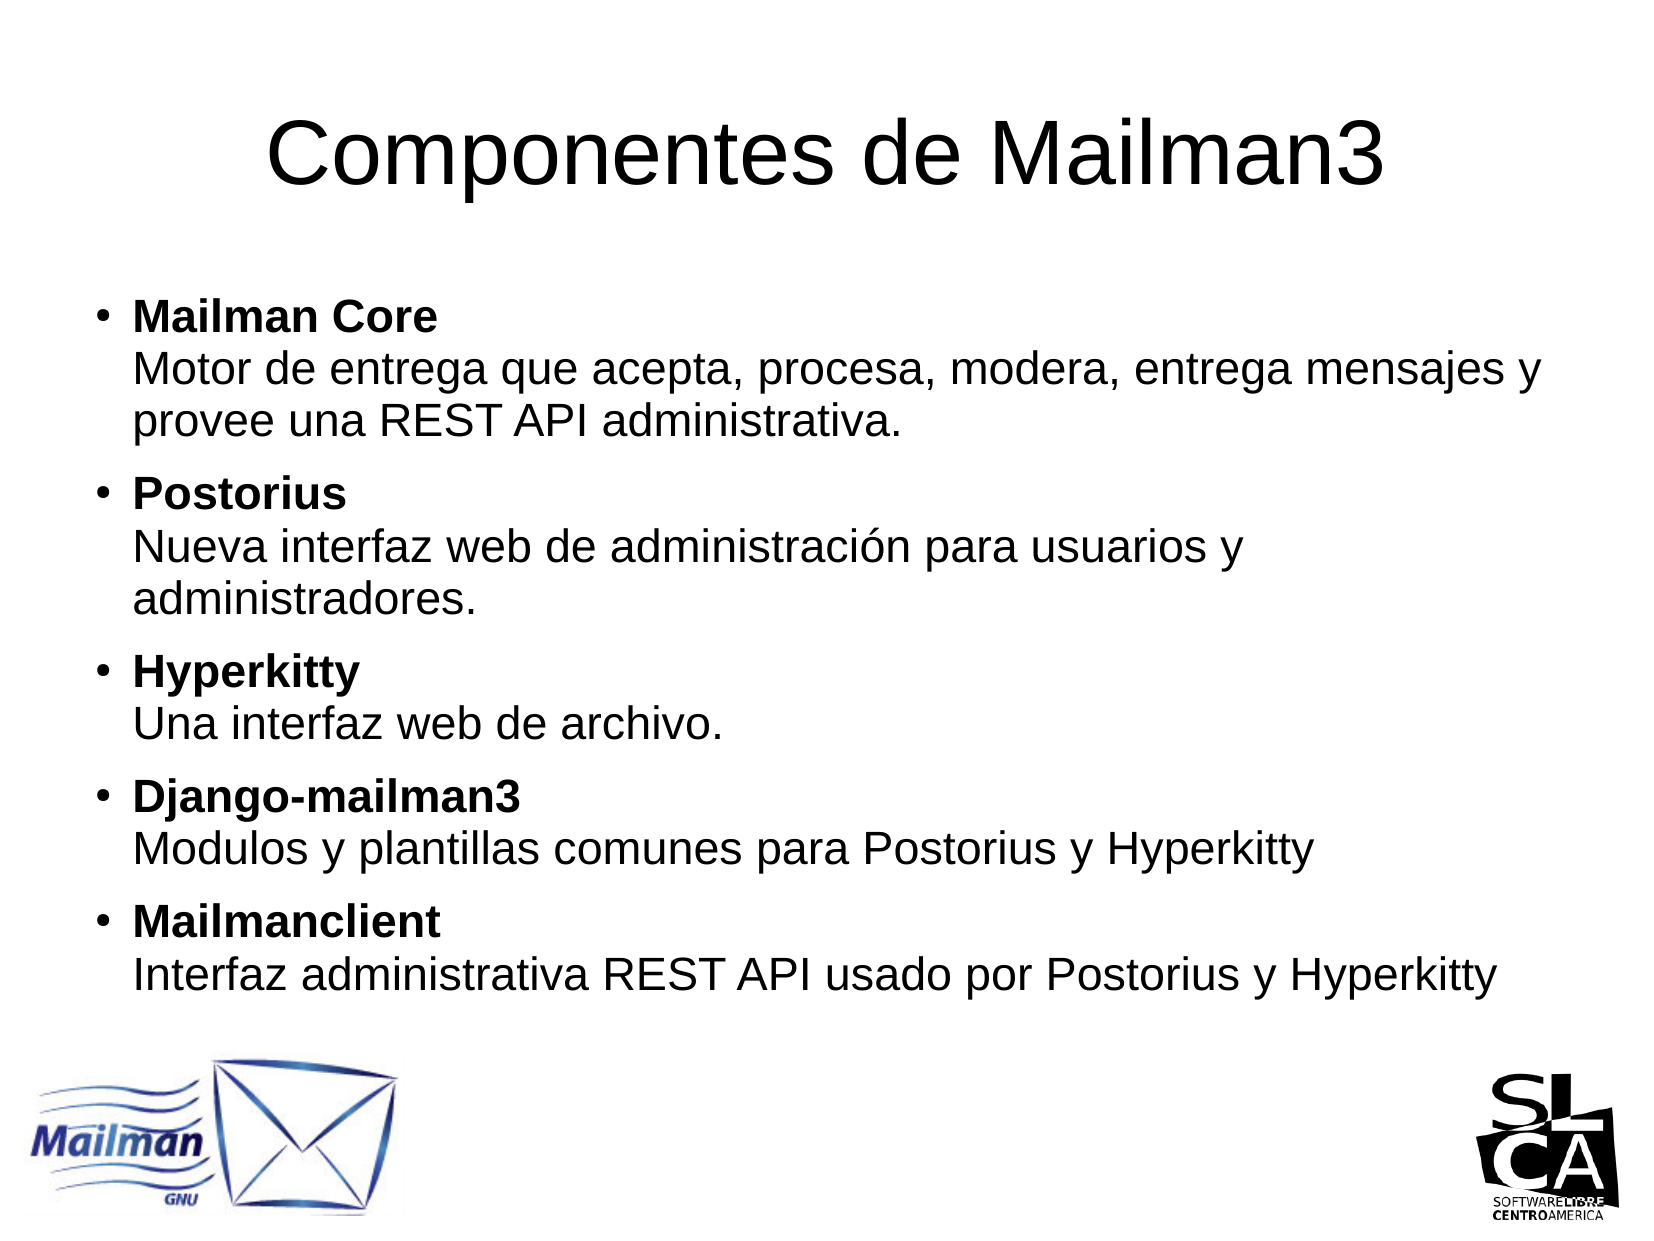

# Componentes de Mailman3
Mailman Core
Motor de entrega que acepta, procesa, modera, entrega mensajes y provee una REST API administrativa.
Postorius
Nueva interfaz web de administración para usuarios y administradores.
Hyperkitty
Una interfaz web de archivo.
Django-mailman3
Modulos y plantillas comunes para Postorius y Hyperkitty
Mailmanclient
Interfaz administrativa REST API usado por Postorius y Hyperkitty